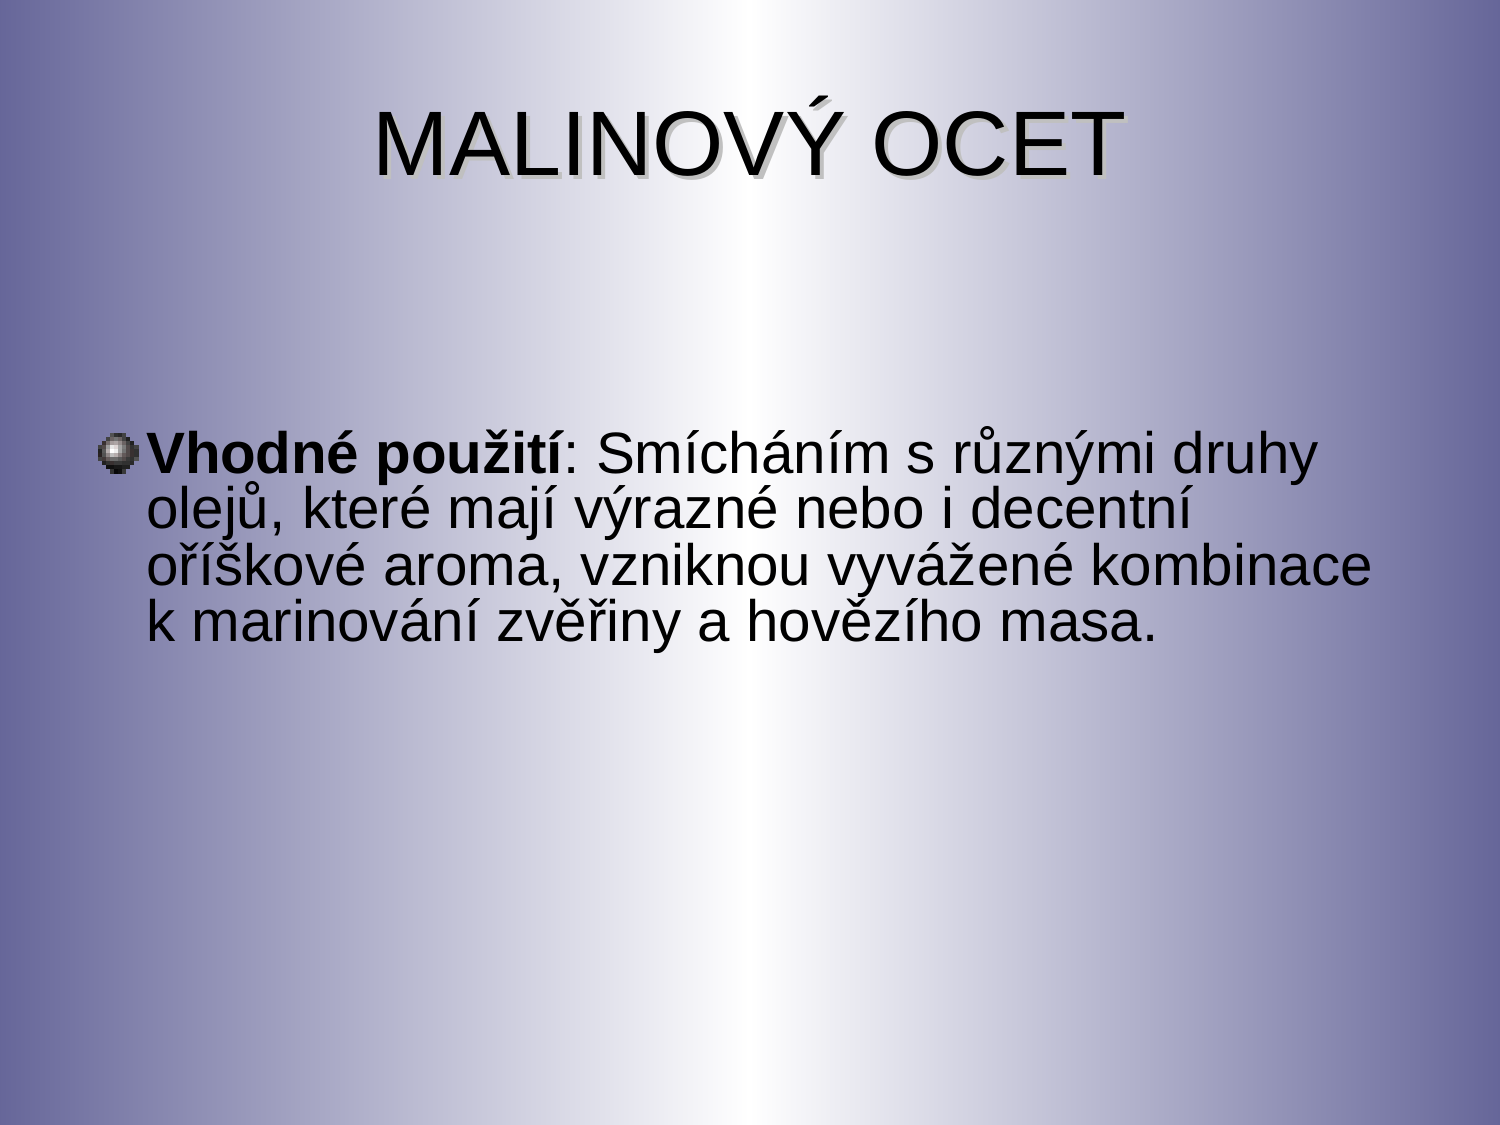

# MALINOVÝ OCET
Vhodné použití: Smícháním s různými druhy olejů, které mají výrazné nebo i decentní oříškové aroma, vzniknou vyvážené kombinace k marinování zvěřiny a hovězího masa.